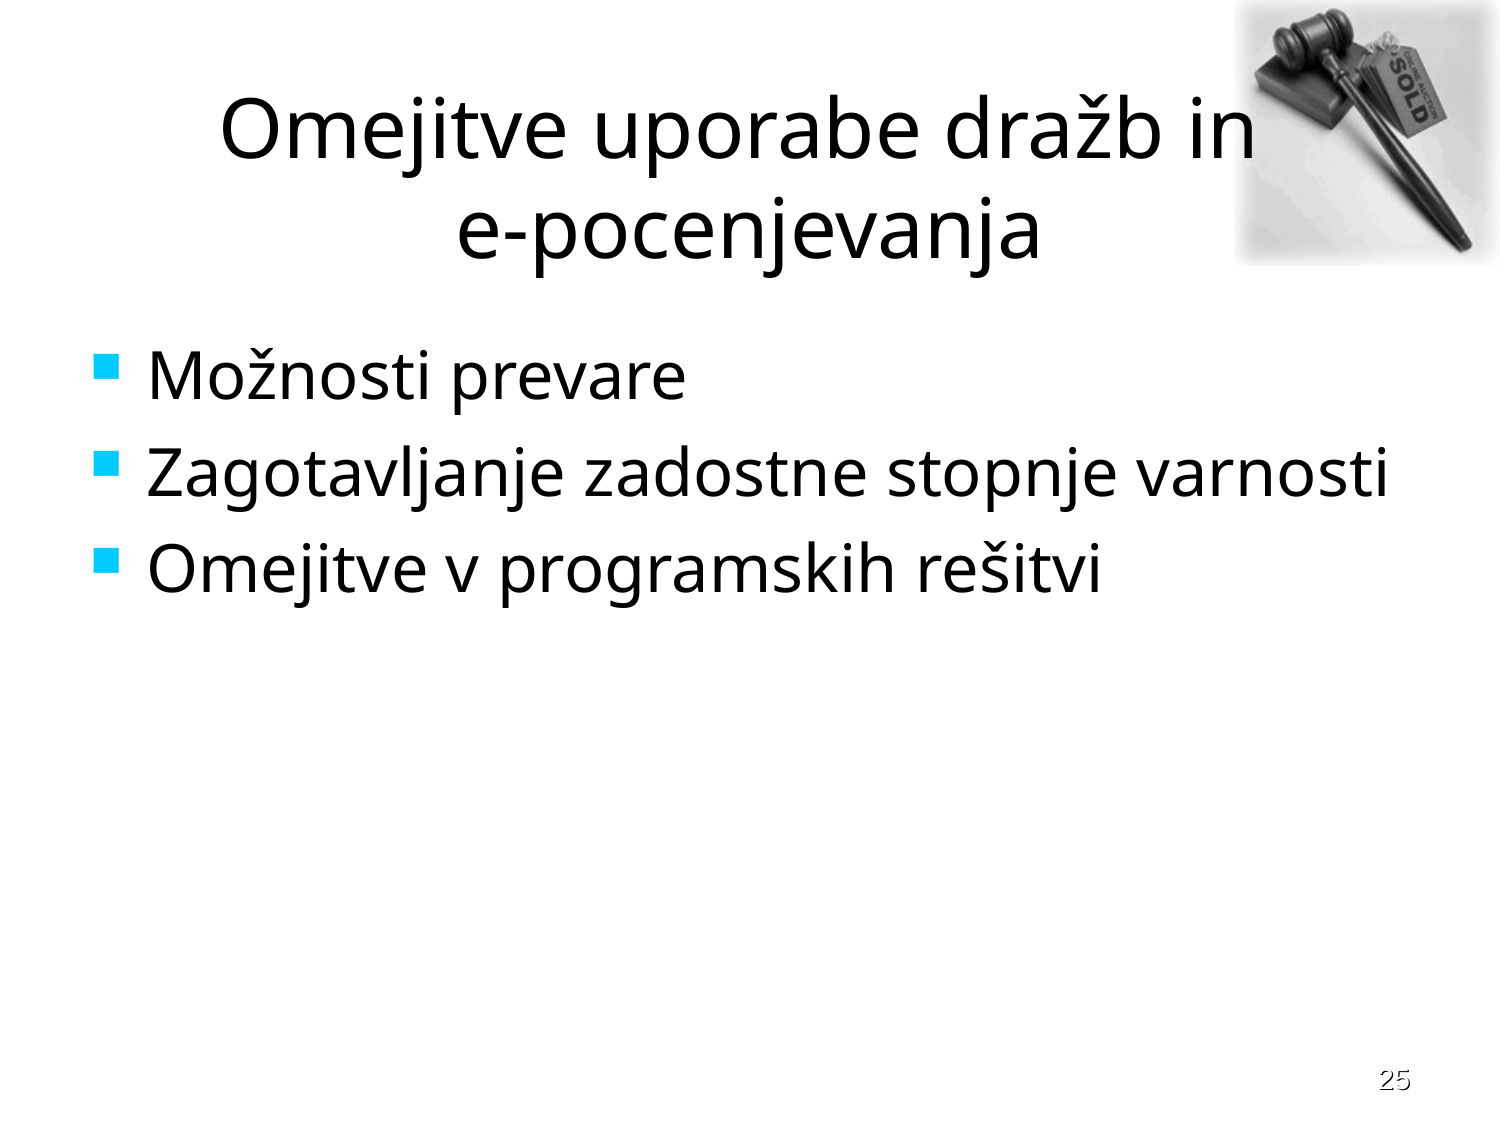

# Omejitve uporabe dražb in e-pocenjevanja
Možnosti prevare
Zagotavljanje zadostne stopnje varnosti
Omejitve v programskih rešitvi